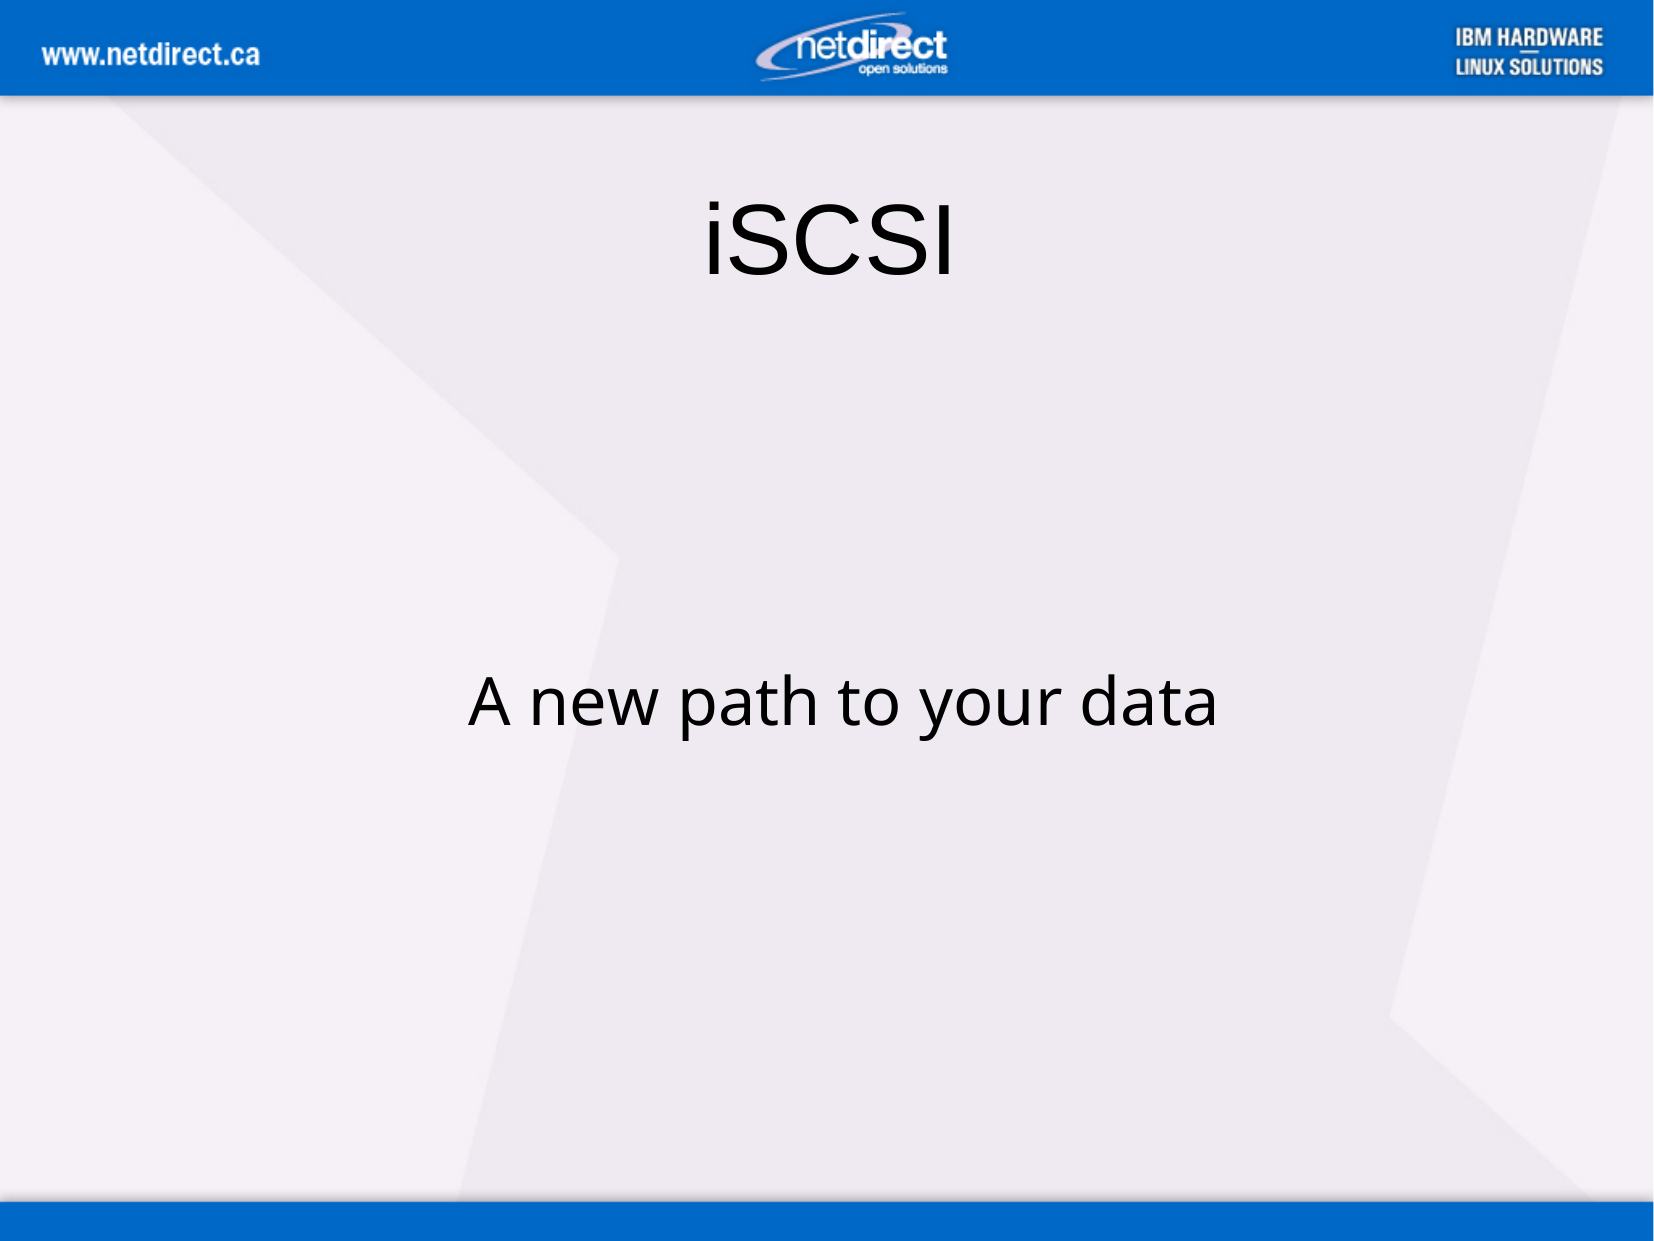

# iSCSI
A new path to your data